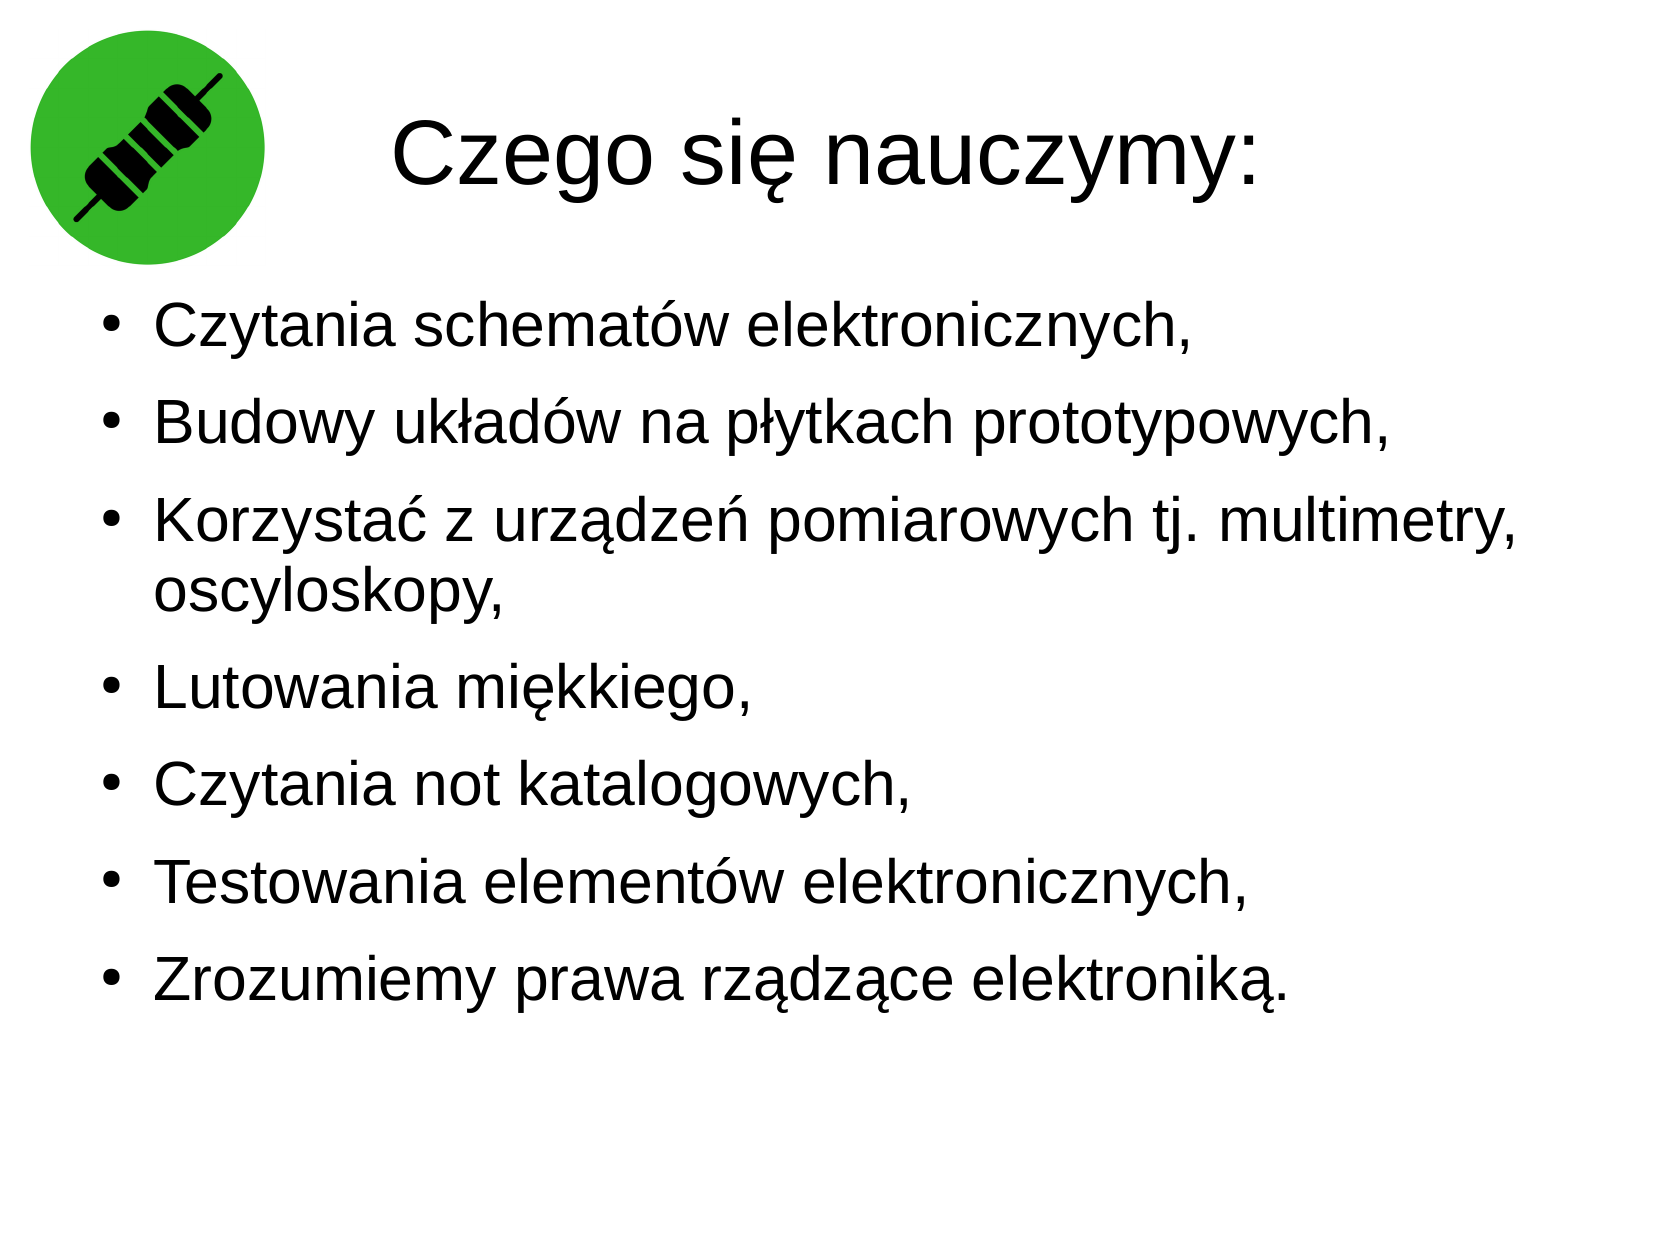

# Czego się nauczymy:
Czytania schematów elektronicznych,
Budowy układów na płytkach prototypowych,
Korzystać z urządzeń pomiarowych tj. multimetry, oscyloskopy,
Lutowania miękkiego,
Czytania not katalogowych,
Testowania elementów elektronicznych,
Zrozumiemy prawa rządzące elektroniką.